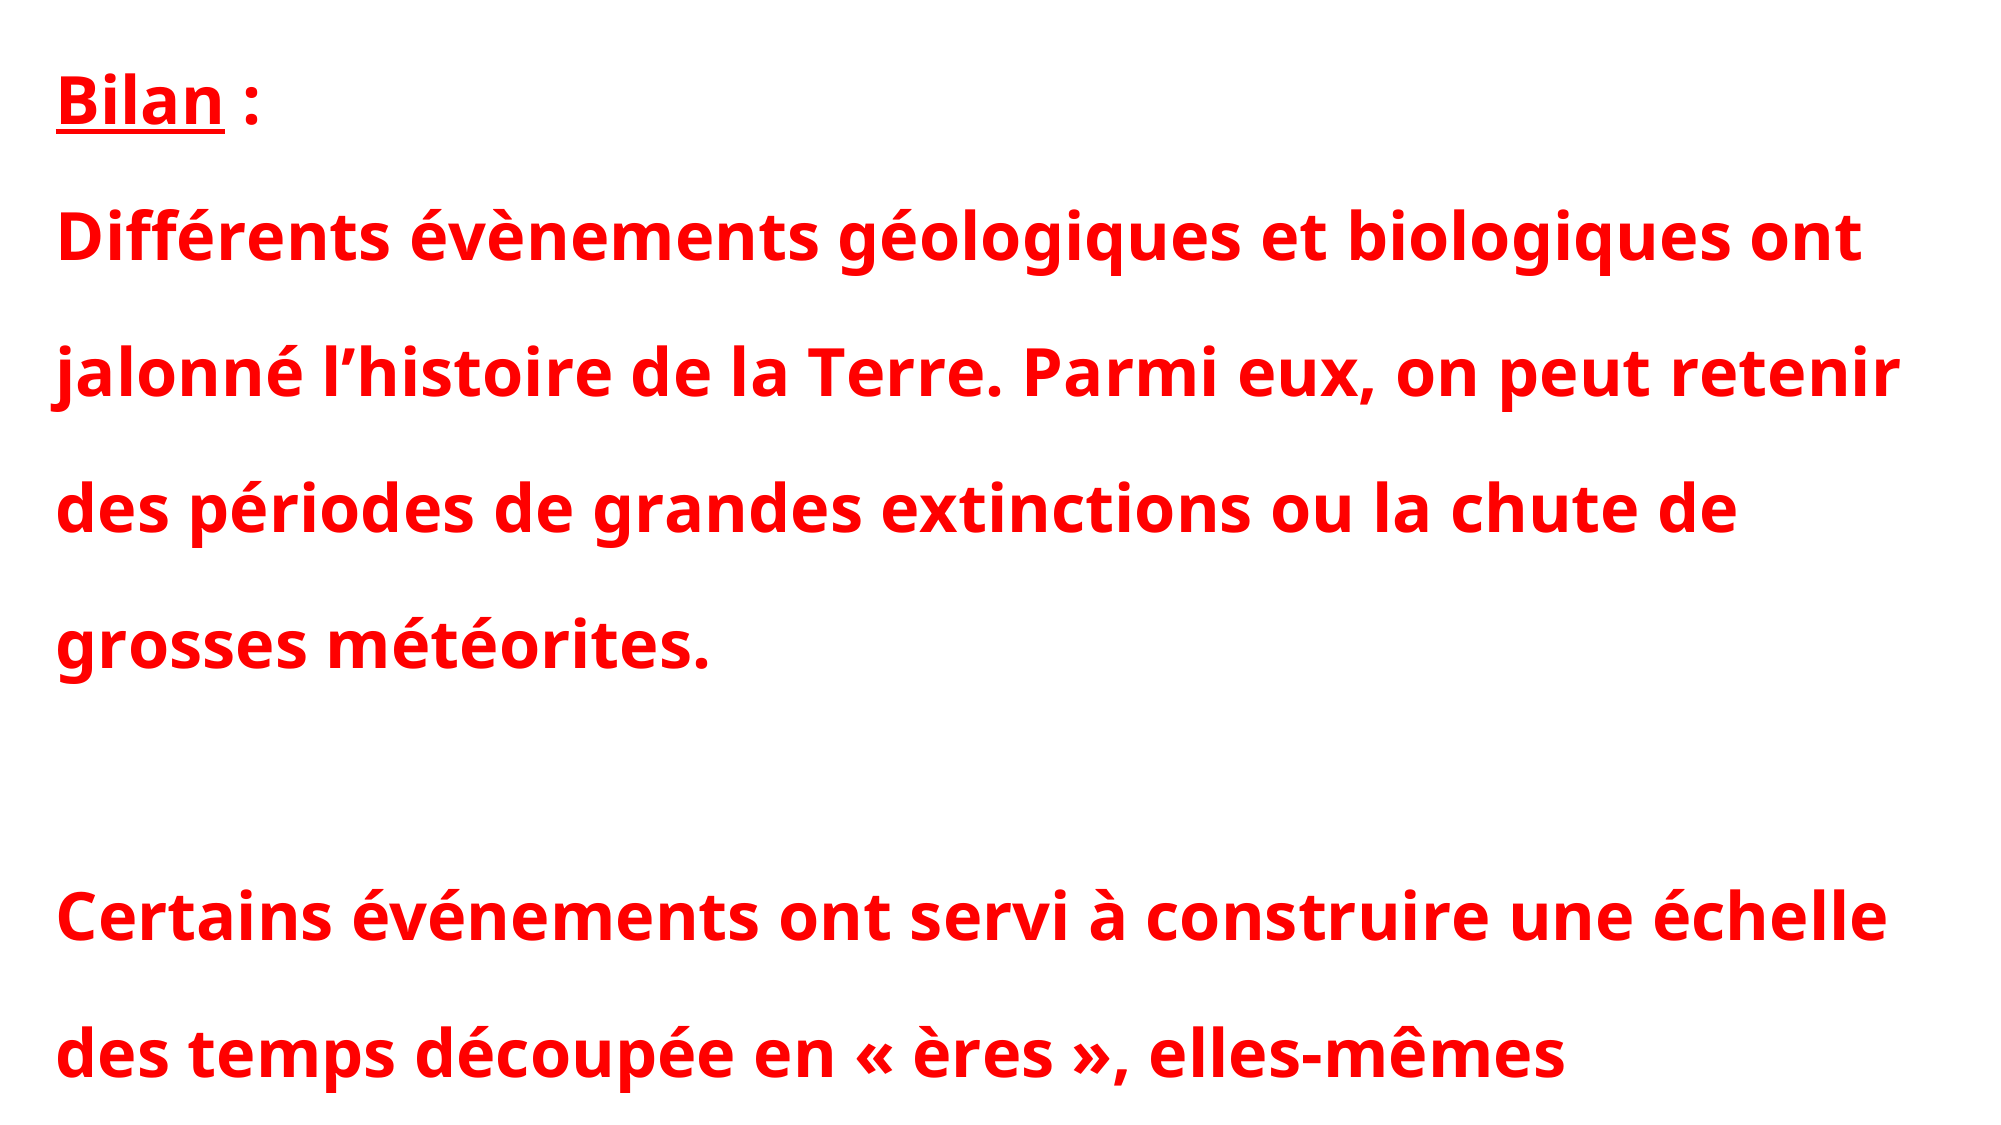

Bilan :
Différents évènements géologiques et biologiques ont jalonné l’histoire de la Terre. Parmi eux, on peut retenir des périodes de grandes extinctions ou la chute de grosses météorites.
Certains événements ont servi à construire une échelle des temps découpée en « ères », elles-mêmes subdivisées en périodes.